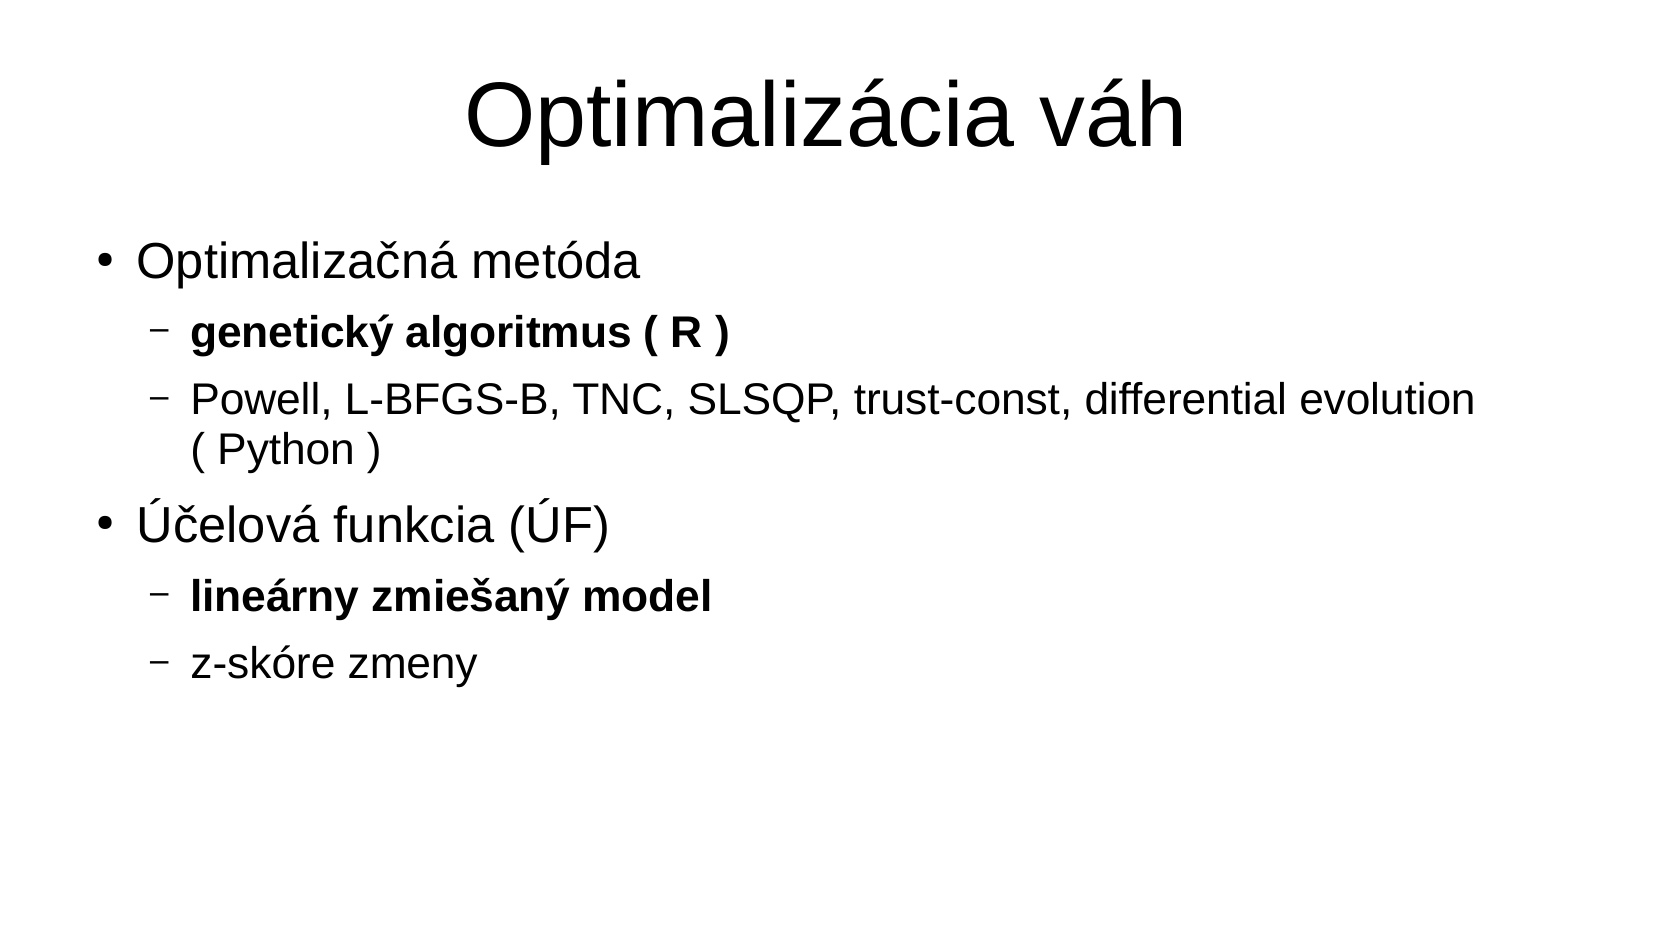

# Optimalizácia váh
Optimalizačná metóda
genetický algoritmus ( R )
Powell, L-BFGS-B, TNC, SLSQP, trust-const, differential evolution ( Python )
Účelová funkcia (ÚF)
lineárny zmiešaný model
z-skóre zmeny